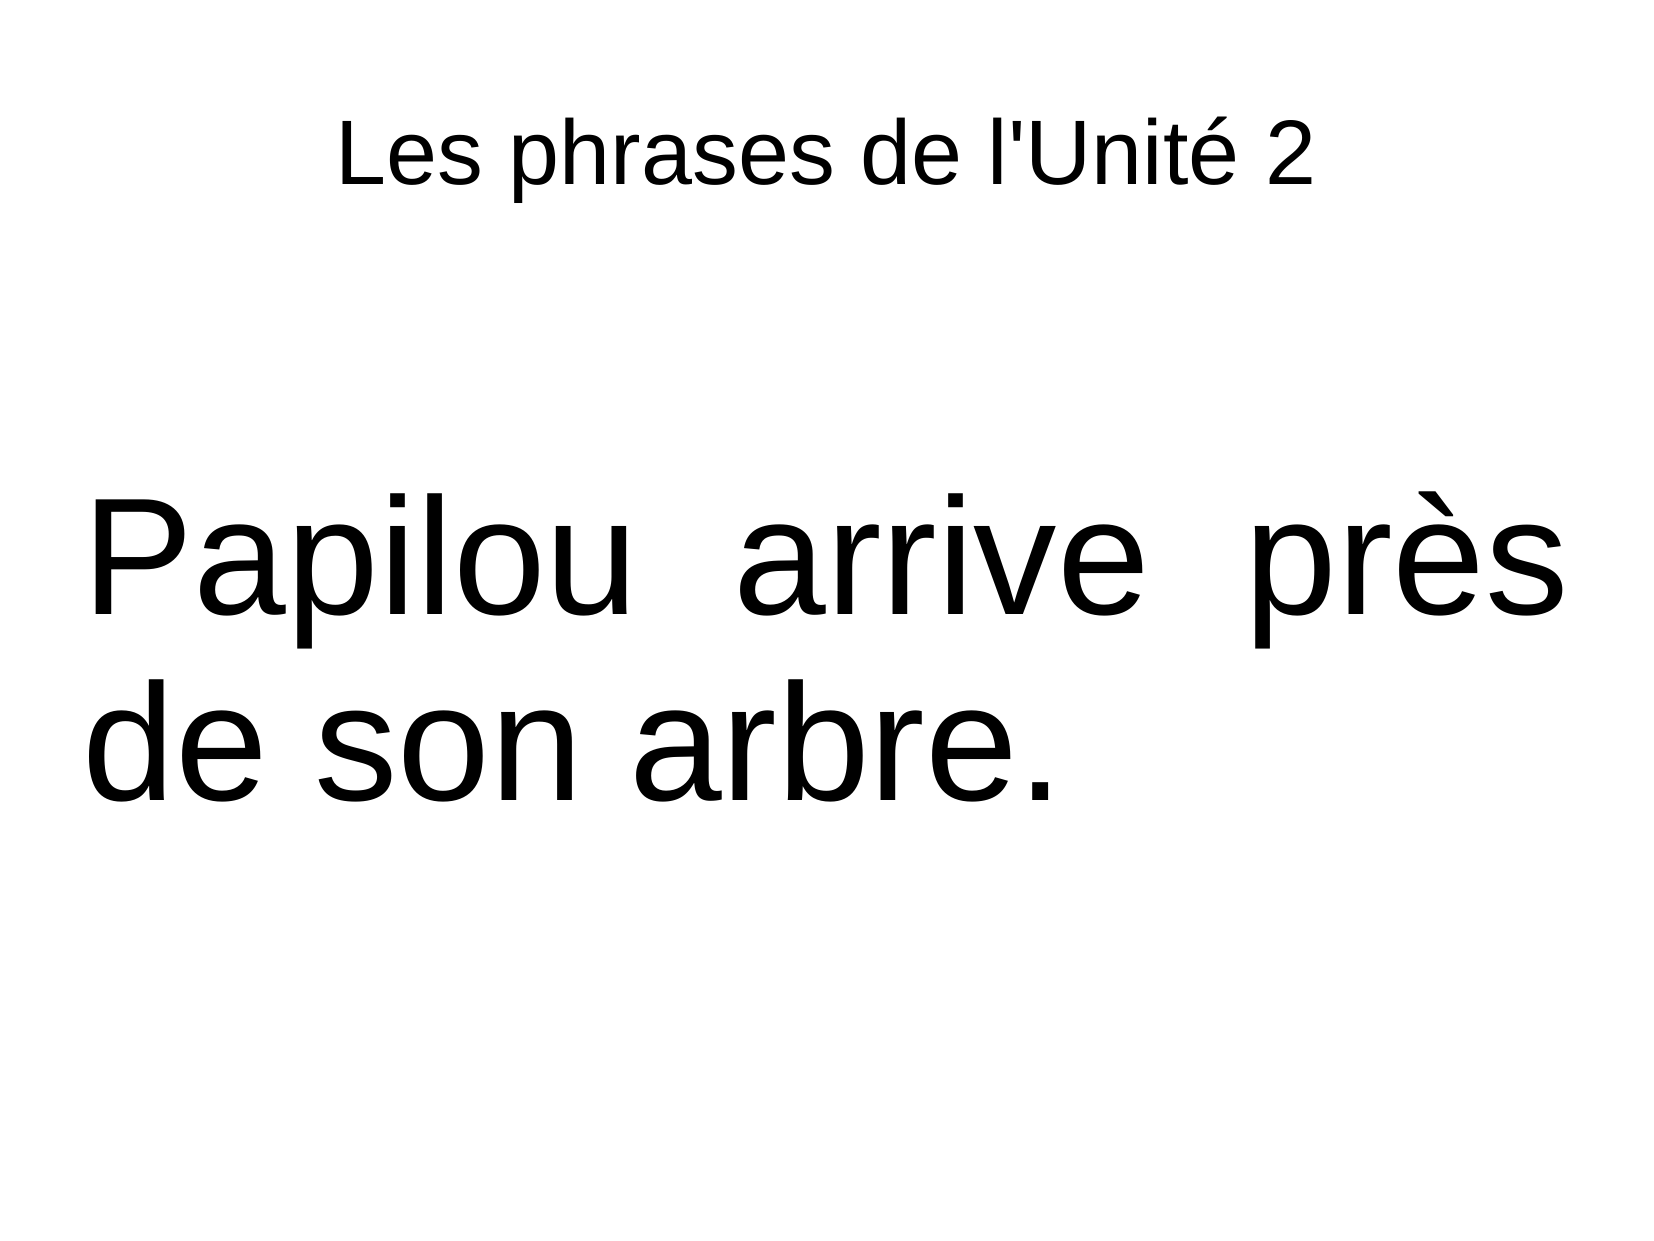

# Les phrases de l'Unité 2
Papilou arrive près de son arbre.